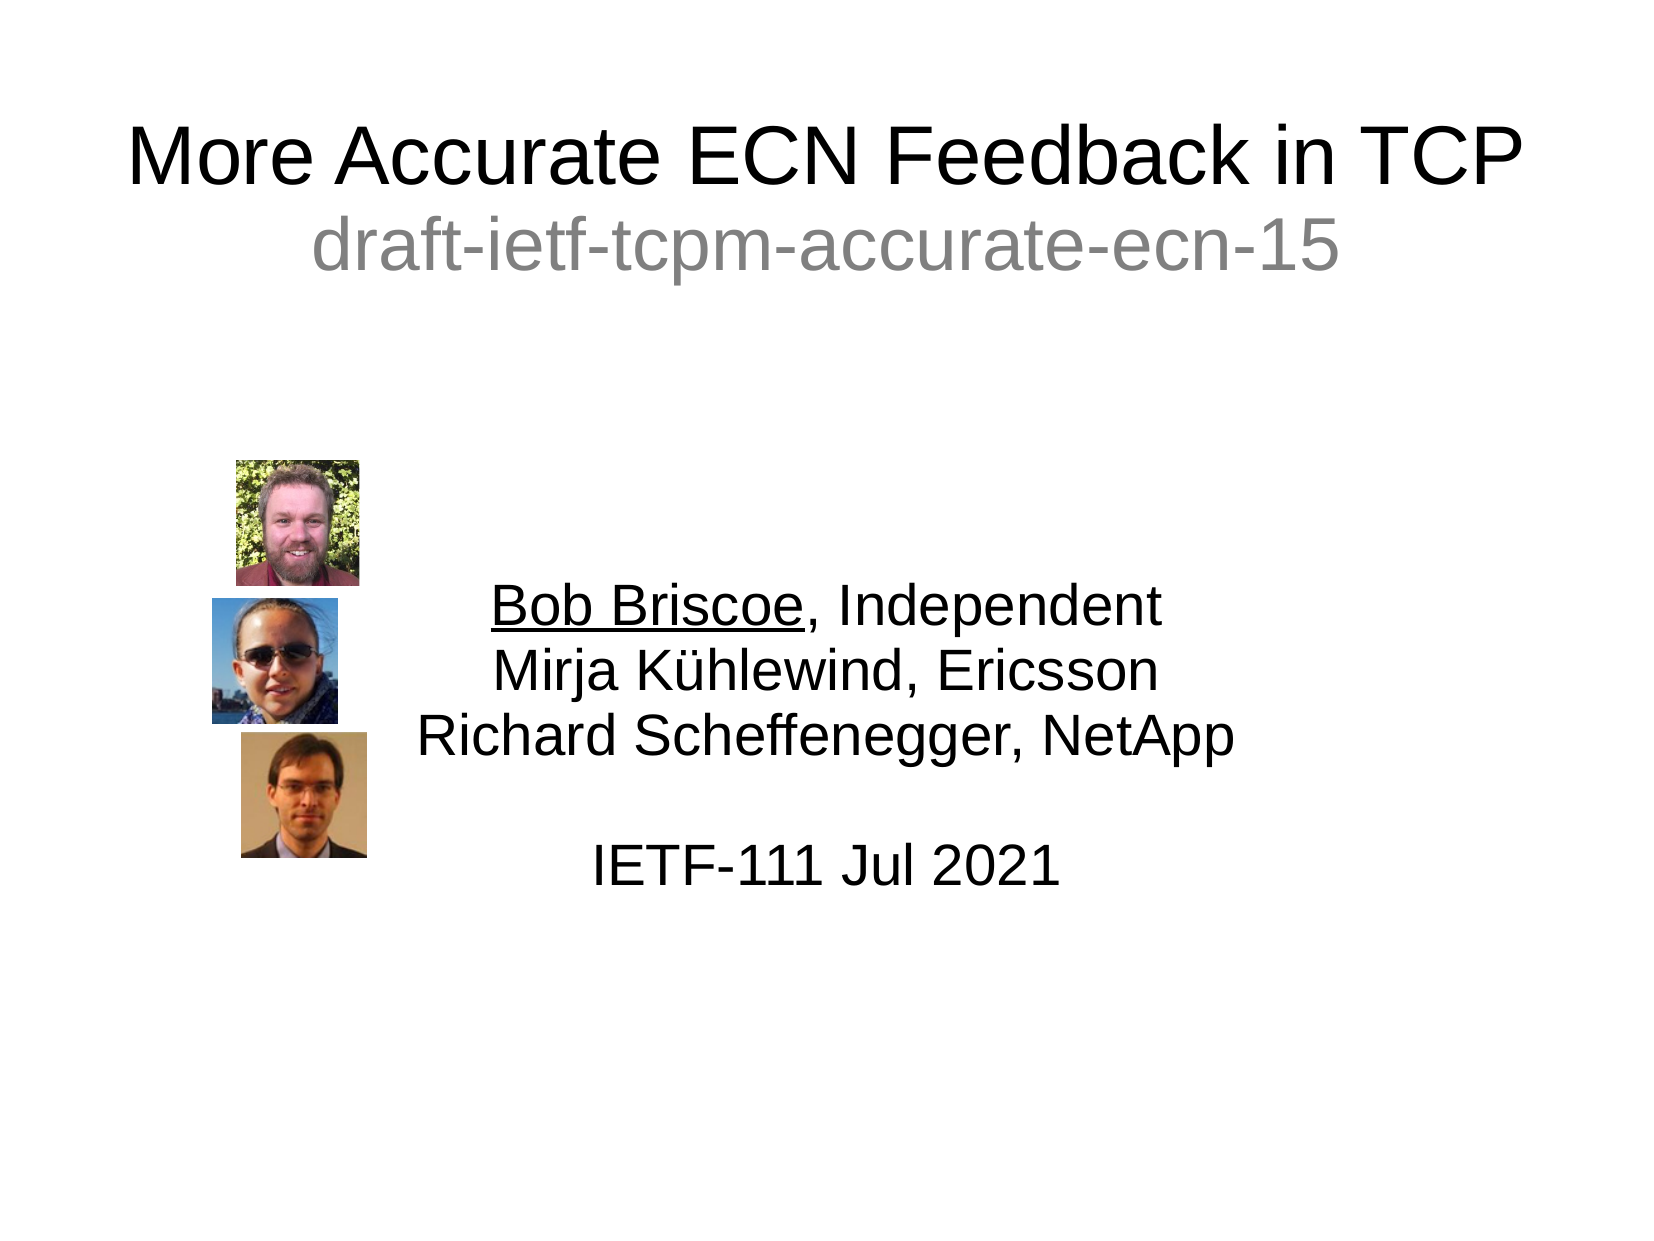

# More Accurate ECN Feedback in TCP draft-ietf-tcpm-accurate-ecn-15
Bob Briscoe, Independent
Mirja Kühlewind, Ericsson
Richard Scheffenegger, NetApp
IETF-111 Jul 2021